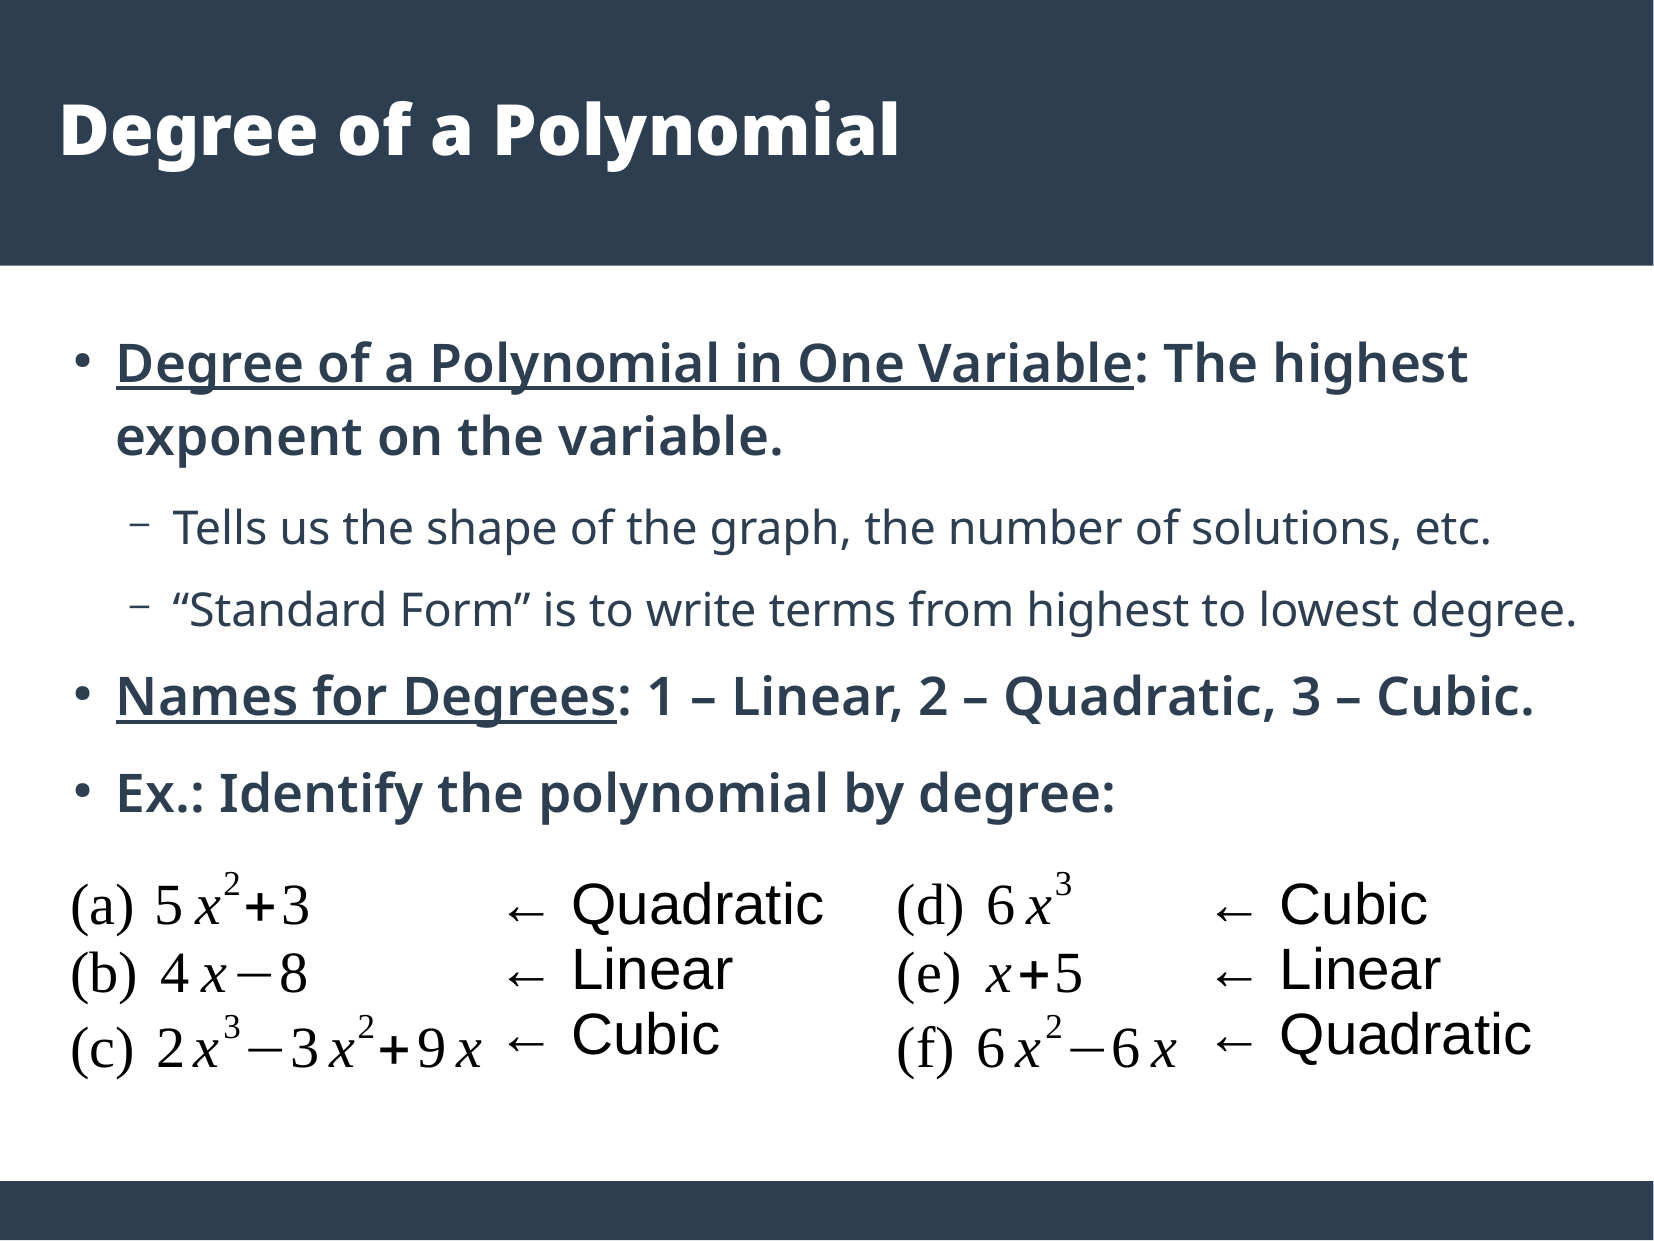

# Degree of a Polynomial
Degree of a Polynomial in One Variable: The highest exponent on the variable.
Tells us the shape of the graph, the number of solutions, etc.
“Standard Form” is to write terms from highest to lowest degree.
Names for Degrees: 1 – Linear, 2 – Quadratic, 3 – Cubic.
Ex.: Identify the polynomial by degree:
← Quadratic
← Linear
← Cubic
← Cubic
← Linear
← Quadratic